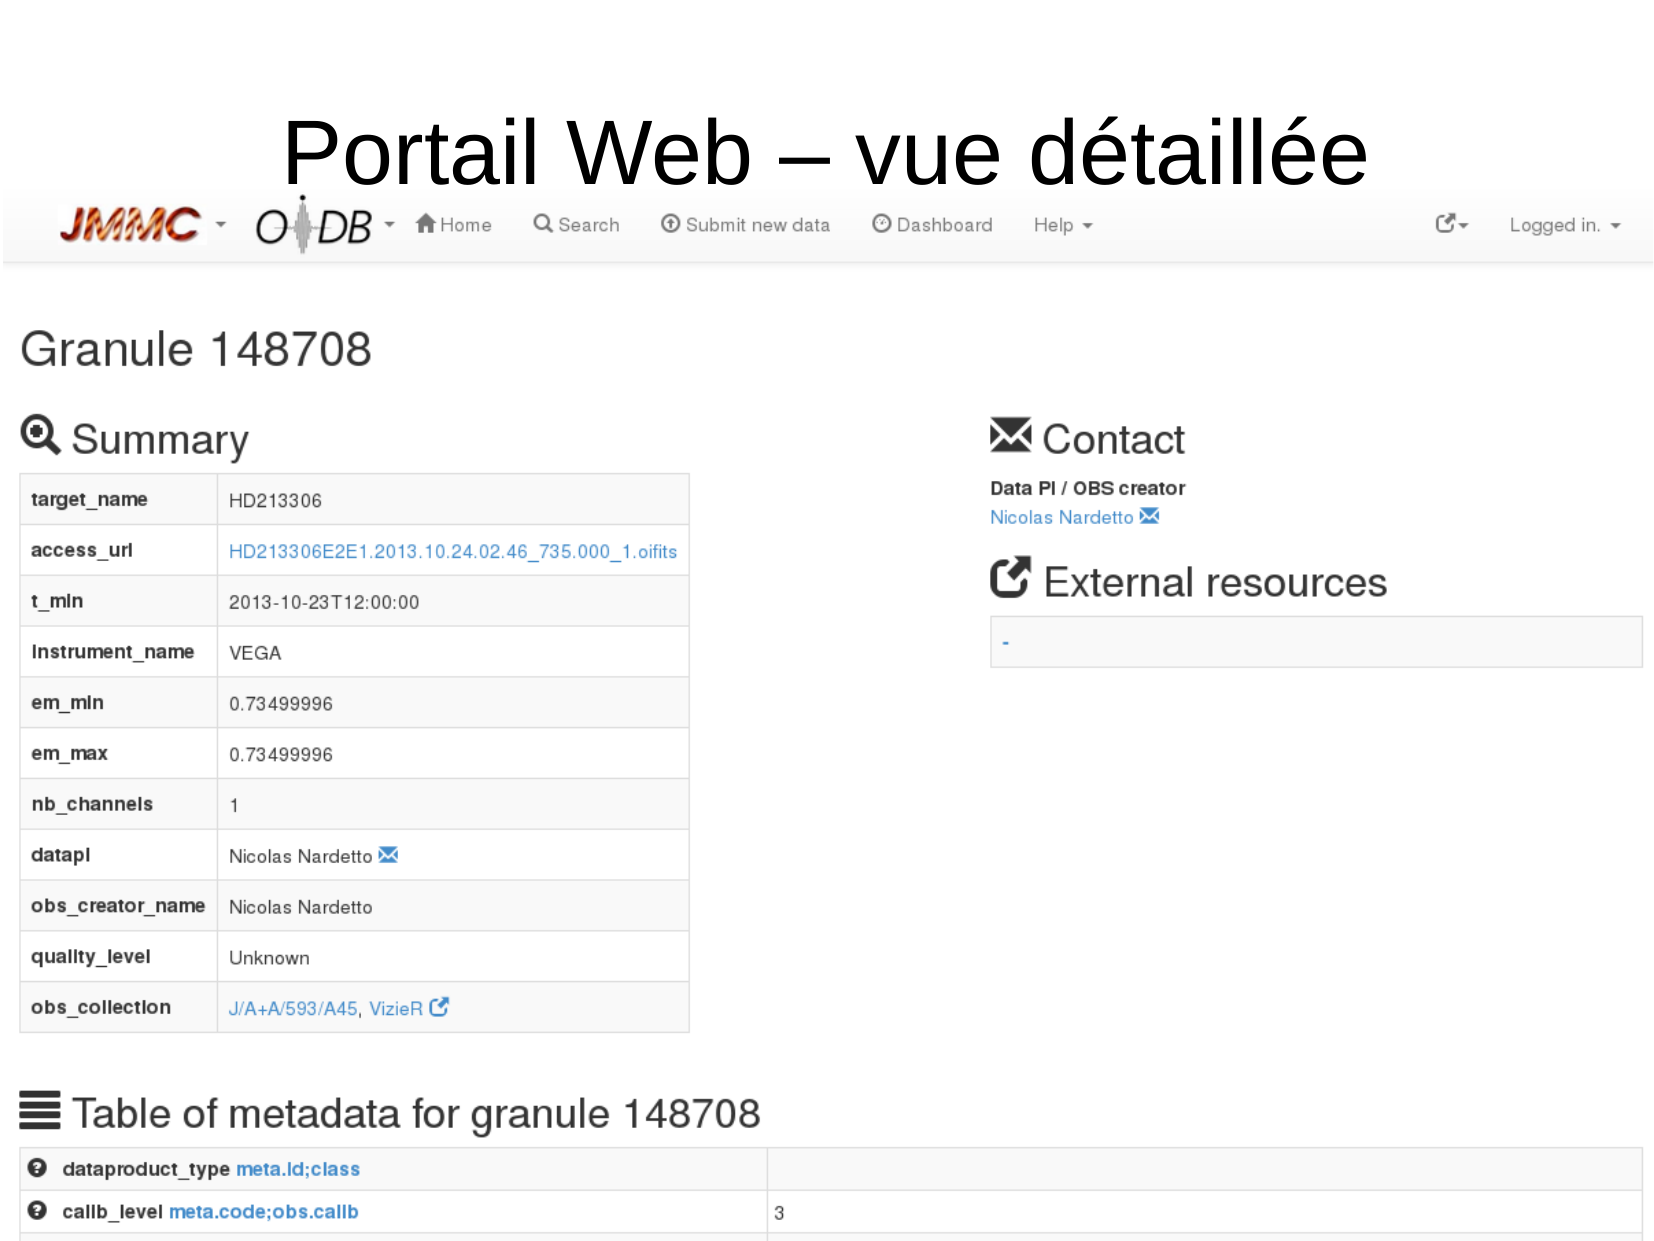

# Portail Web – vue détaillée
26